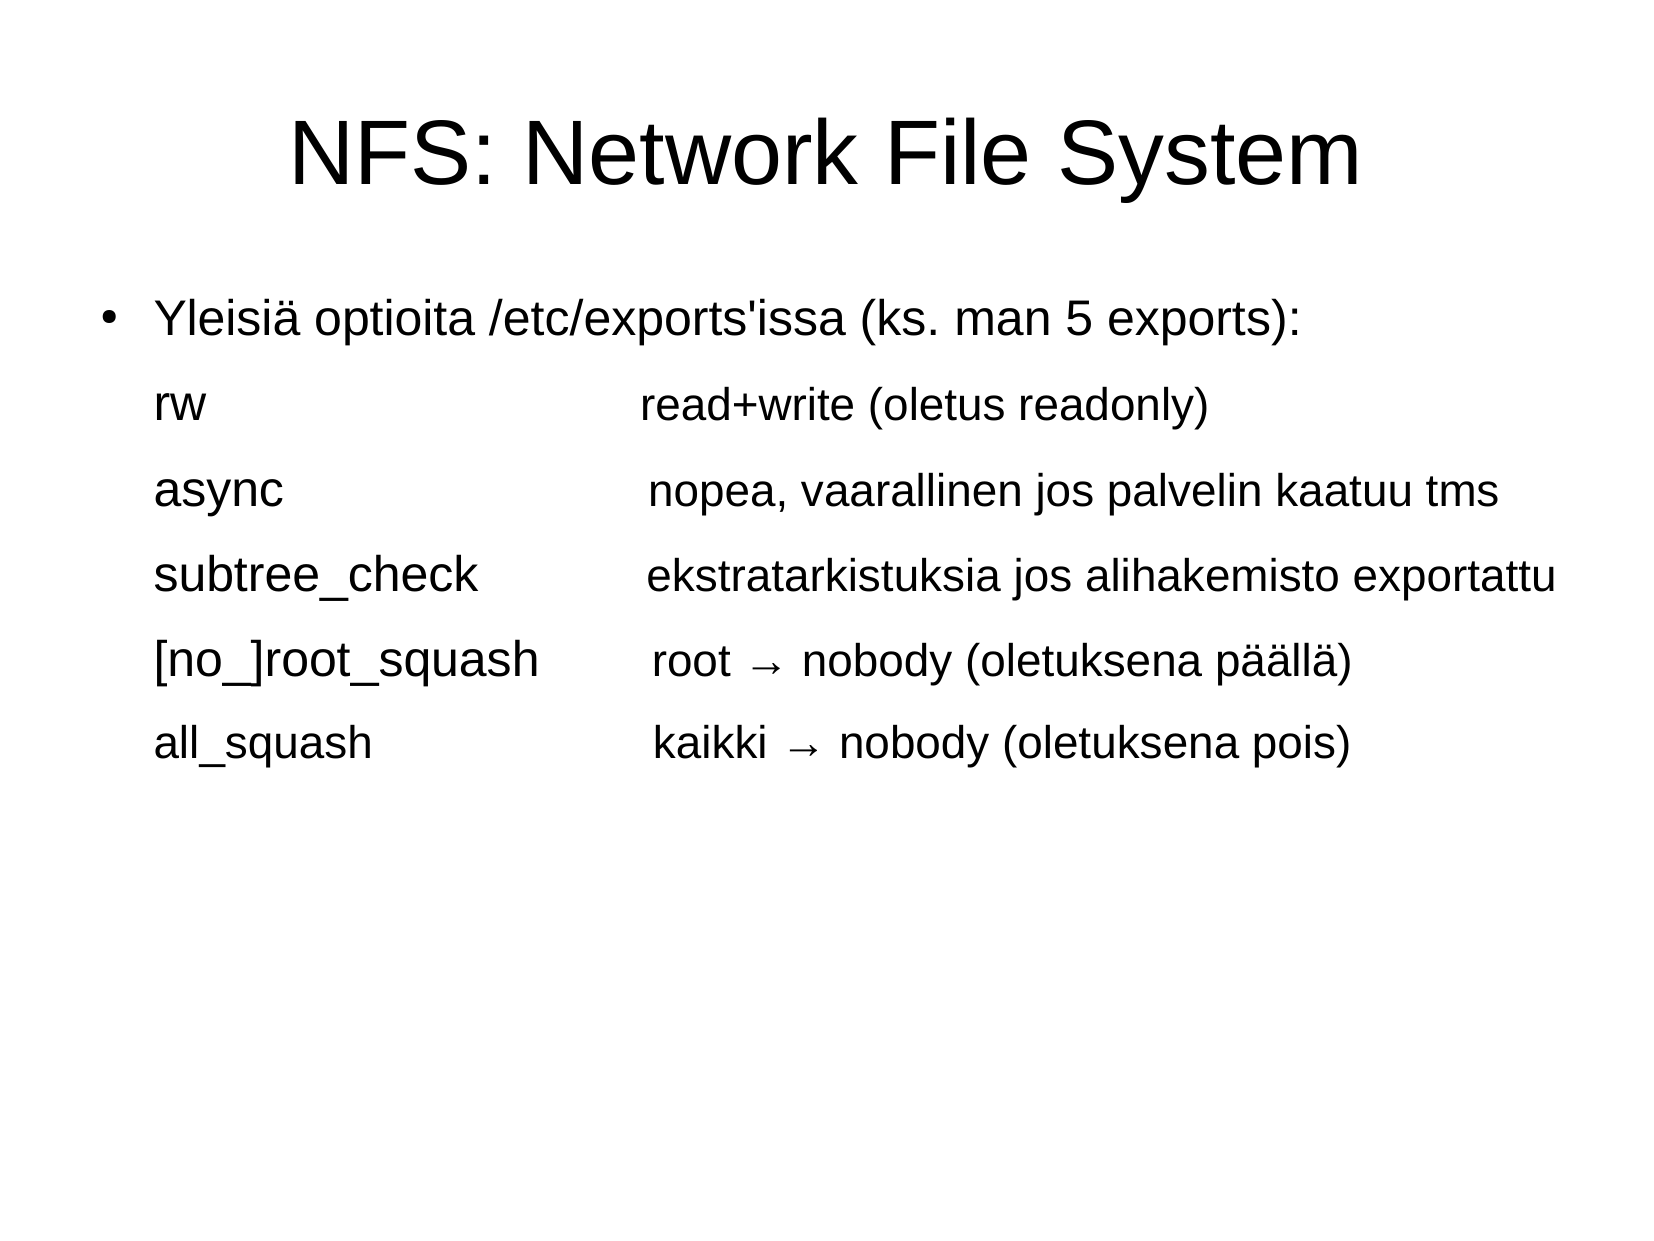

# NFS: Network File System
Yleisiä optioita /etc/exports'issa (ks. man 5 exports):
rw read+write (oletus readonly)
async nopea, vaarallinen jos palvelin kaatuu tms
subtree_check ekstratarkistuksia jos alihakemisto exportattu
[no_]root_squash root → nobody (oletuksena päällä)
all_squash kaikki → nobody (oletuksena pois)